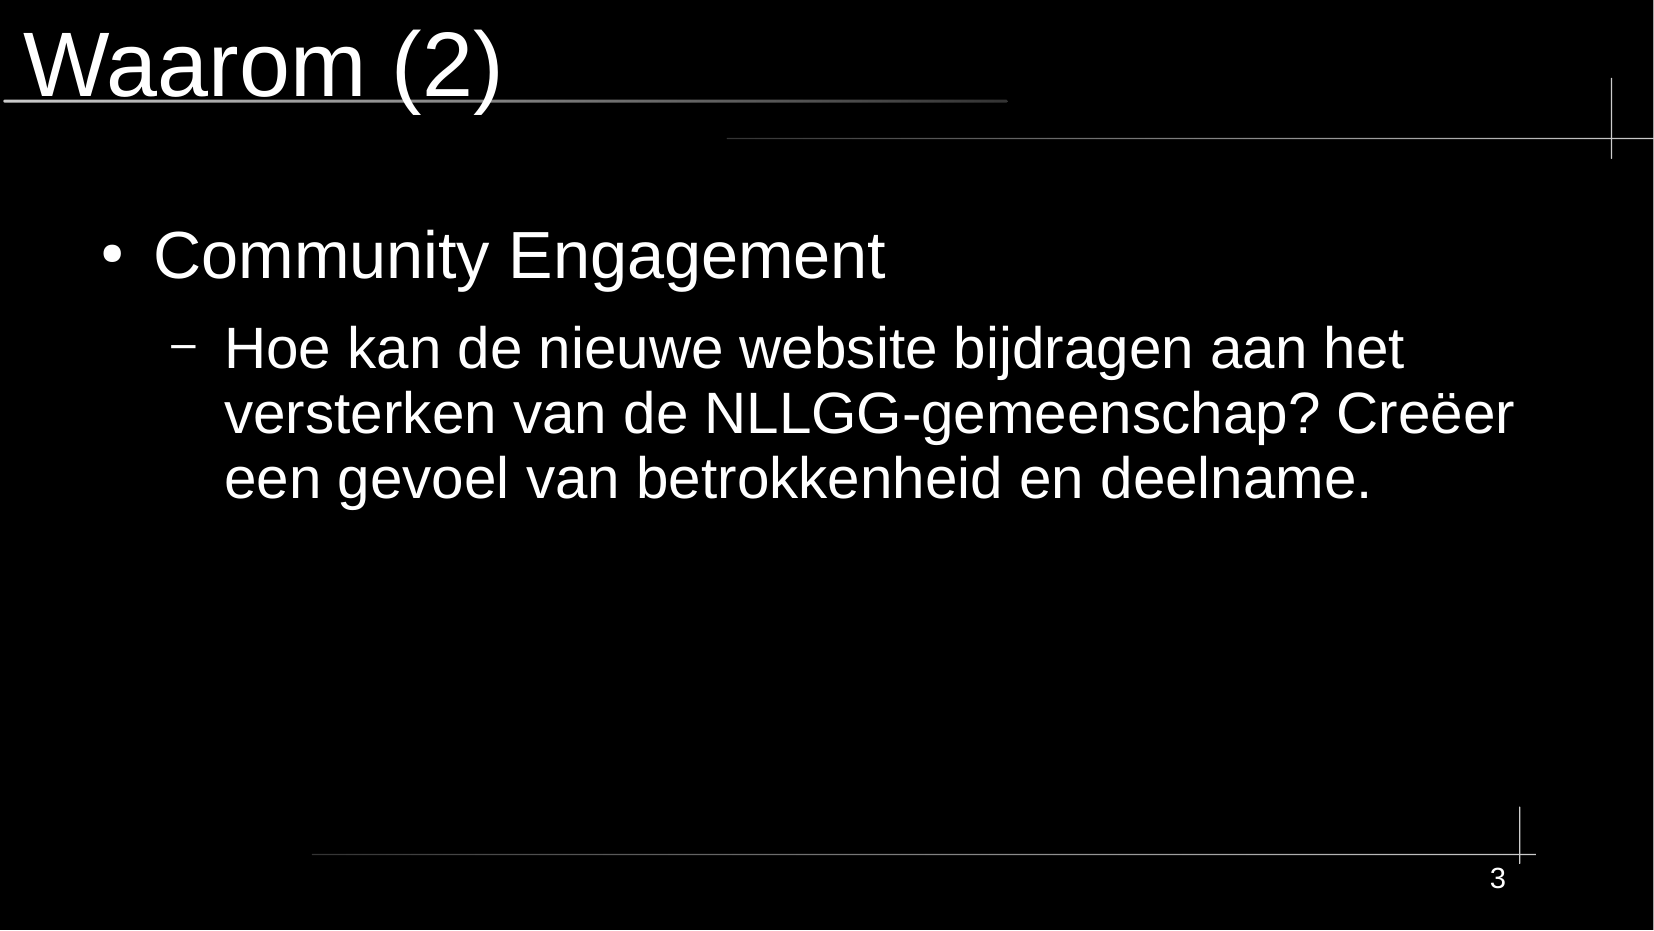

# Waarom (2)
Community Engagement
Hoe kan de nieuwe website bijdragen aan het versterken van de NLLGG-gemeenschap? Creëer een gevoel van betrokkenheid en deelname.
3